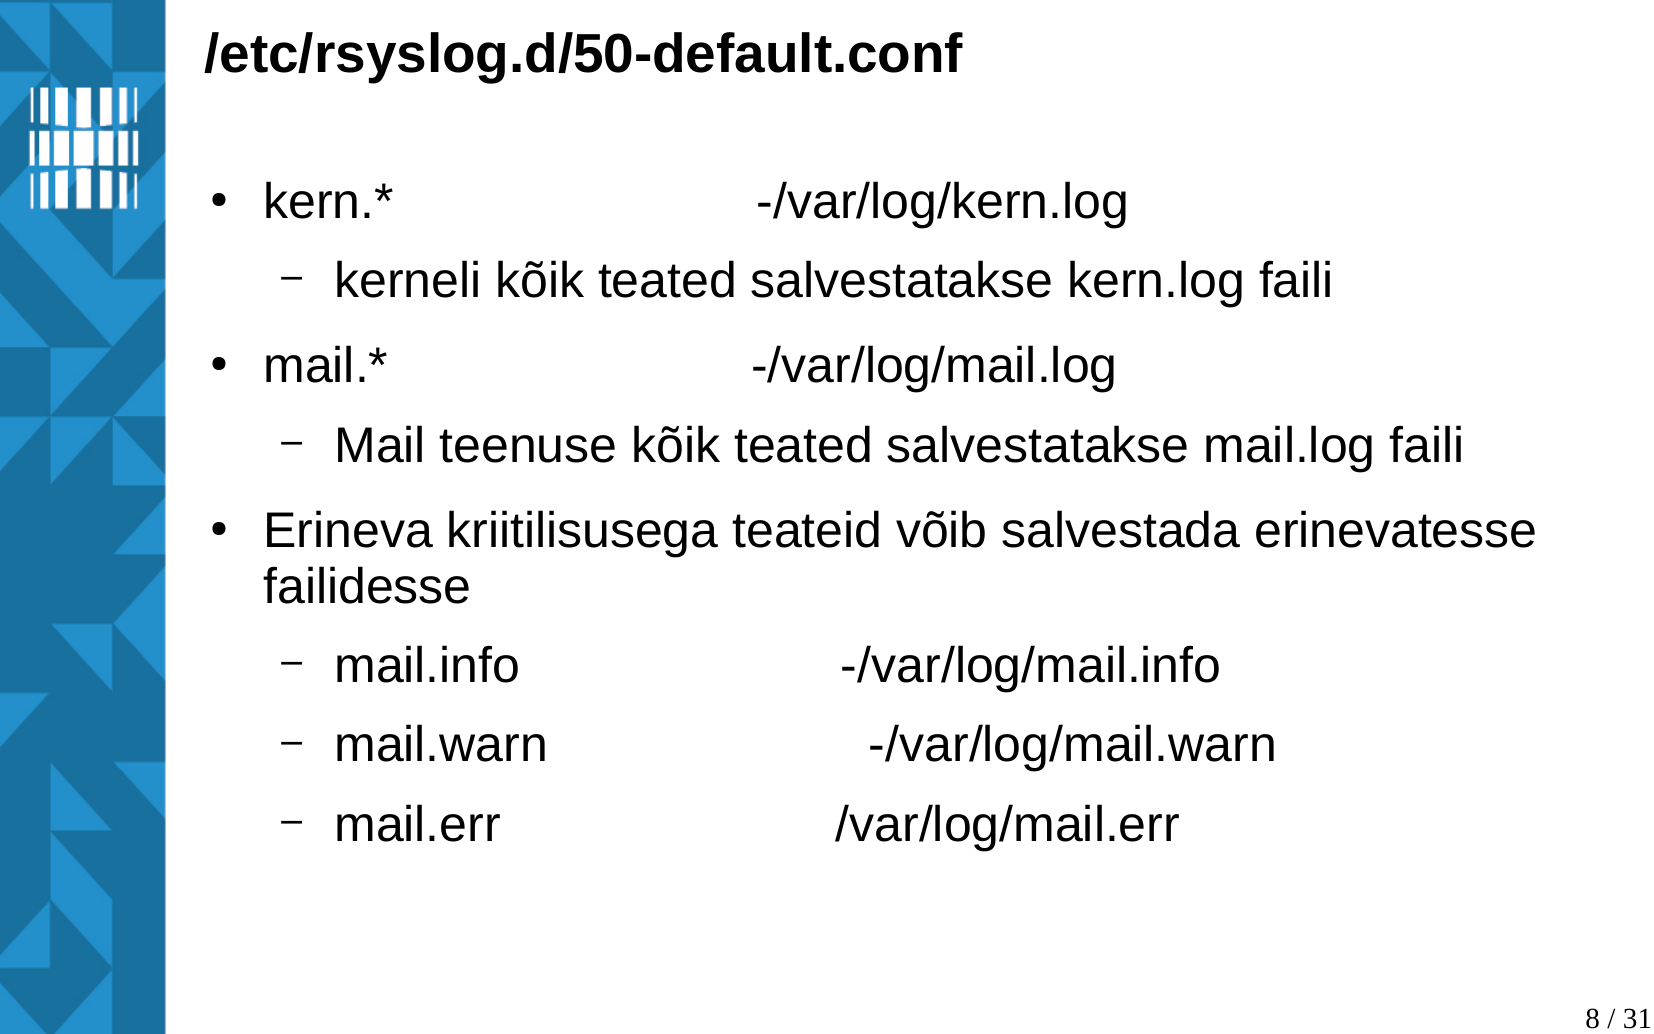

# /etc/rsyslog.d/50-default.conf
kern.* -/var/log/kern.log
kerneli kõik teated salvestatakse kern.log faili
mail.* -/var/log/mail.log
Mail teenuse kõik teated salvestatakse mail.log faili
Erineva kriitilisusega teateid võib salvestada erinevatesse failidesse
mail.info -/var/log/mail.info
mail.warn -/var/log/mail.warn
mail.err /var/log/mail.err
8